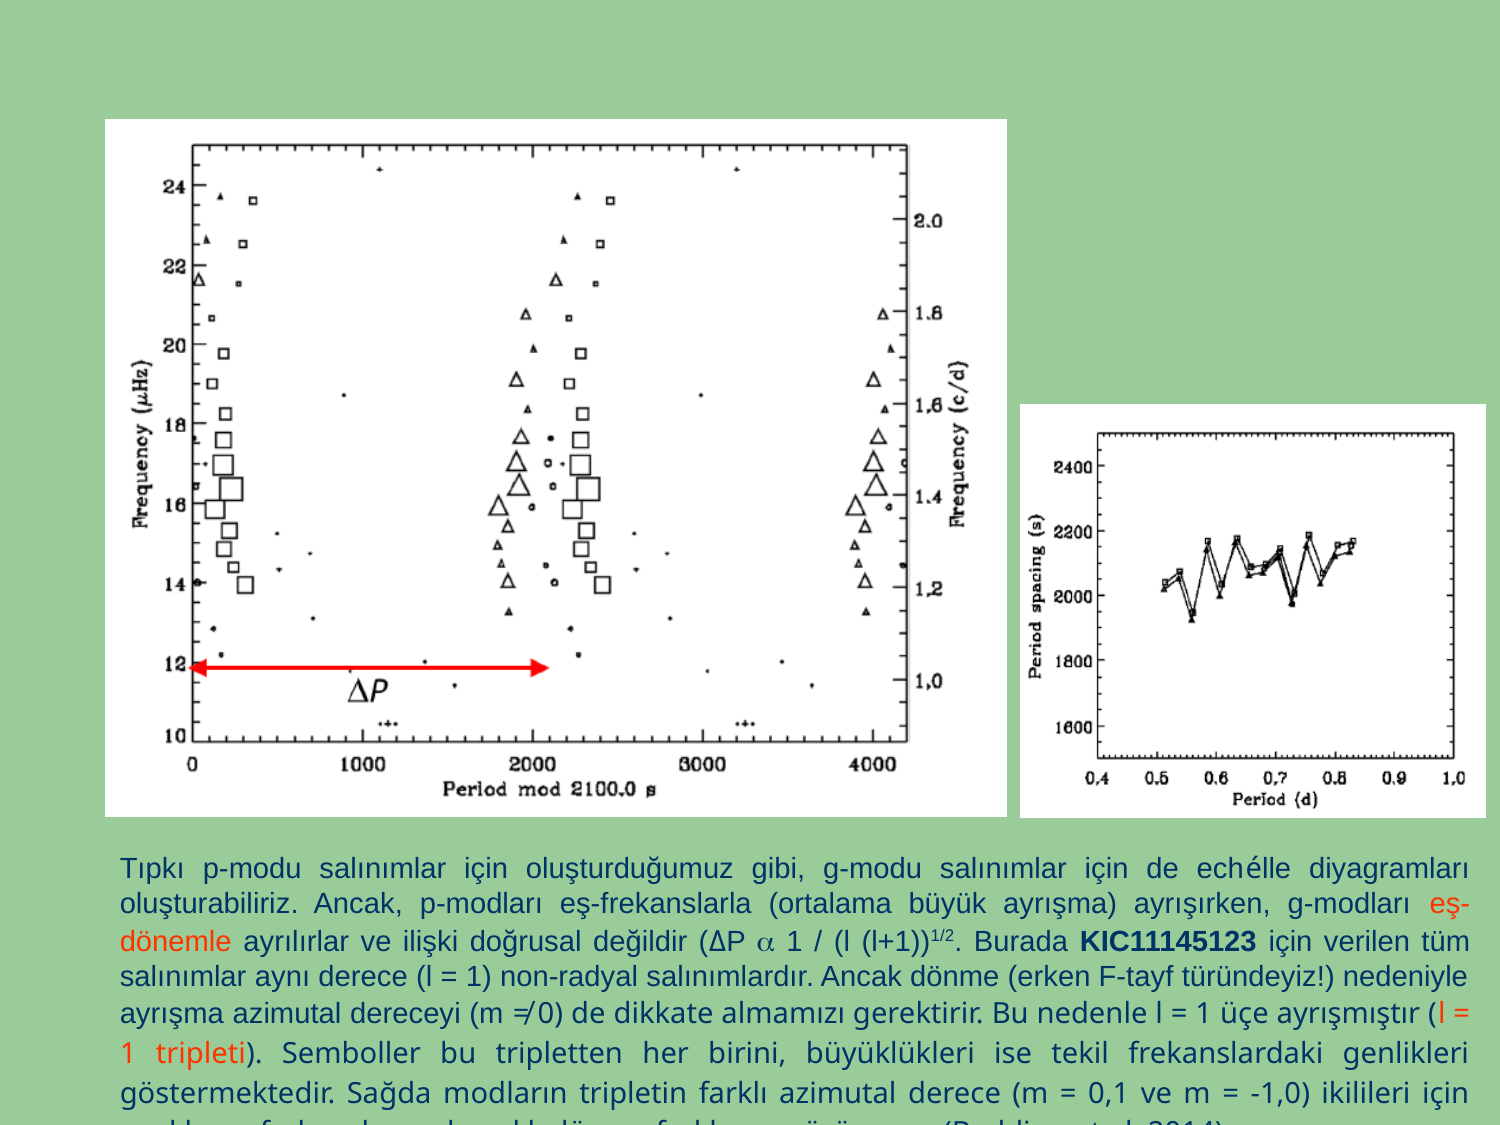

Tıpkı p-modu salınımlar için oluşturduğumuz gibi, g-modu salınımlar için de echélle diyagramları oluşturabiliriz. Ancak, p-modları eş-frekanslarla (ortalama büyük ayrışma) ayrışırken, g-modları eş-dönemle ayrılırlar ve ilişki doğrusal değildir (ΔP α 1 / (l (l+1))1/2. Burada KIC11145123 için verilen tüm salınımlar aynı derece (l = 1) non-radyal salınımlardır. Ancak dönme (erken F-tayf türündeyiz!) nedeniyle ayrışma azimutal dereceyi (m ≠ 0) de dikkate almamızı gerektirir. Bu nedenle l = 1 üçe ayrışmıştır (l = 1 tripleti). Semboller bu tripletten her birini, büyüklükleri ise tekil frekanslardaki genlikleri göstermektedir. Sağda modların tripletin farklı azimutal derece (m = 0,1 ve m = -1,0) ikilileri için zonklama frekanslarına karşılık dönem farklarını görüyoruz. (Bedding et al. 2014)